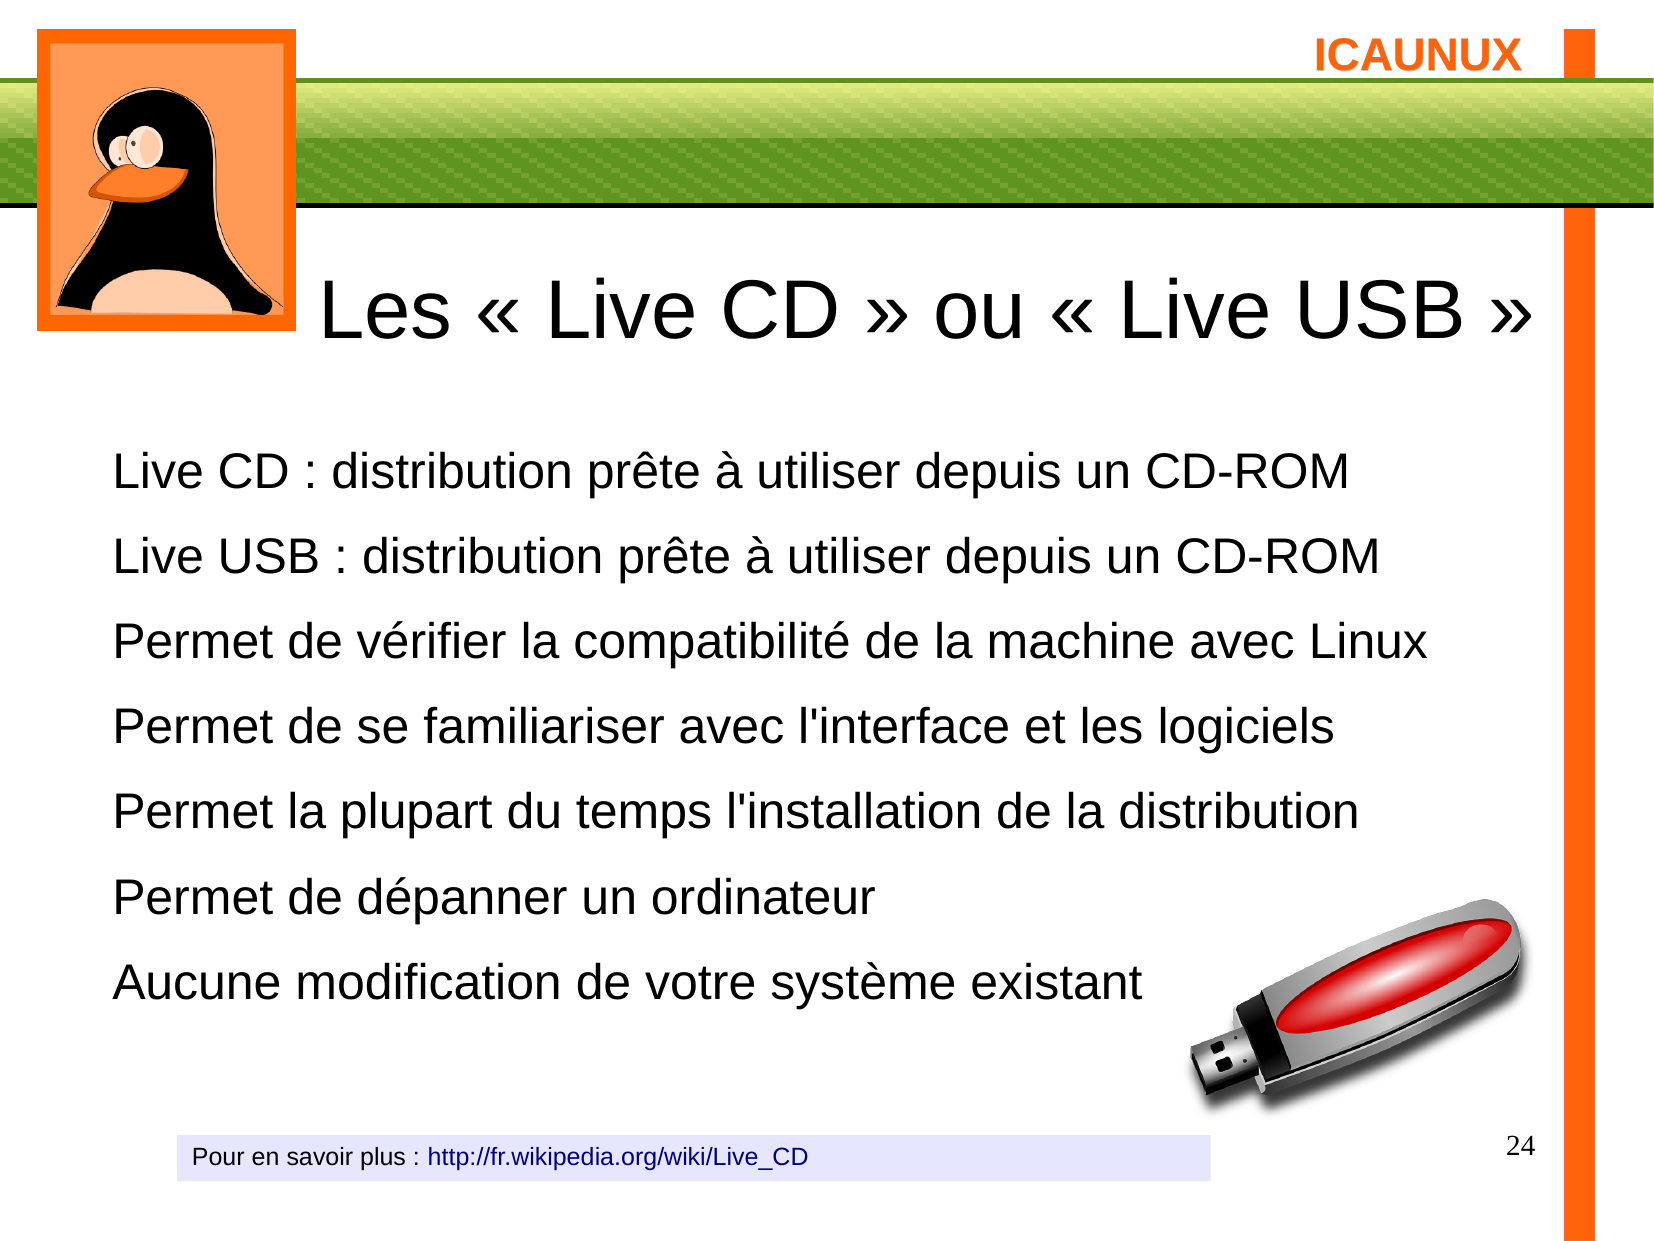

# Les « Live CD » ou « Live USB »
Live CD : distribution prête à utiliser depuis un CD-ROM
Live USB : distribution prête à utiliser depuis un CD-ROM
Permet de vérifier la compatibilité de la machine avec Linux
Permet de se familiariser avec l'interface et les logiciels
Permet la plupart du temps l'installation de la distribution
Permet de dépanner un ordinateur
Aucune modification de votre système existant
24
Pour en savoir plus : http://fr.wikipedia.org/wiki/Live_CD